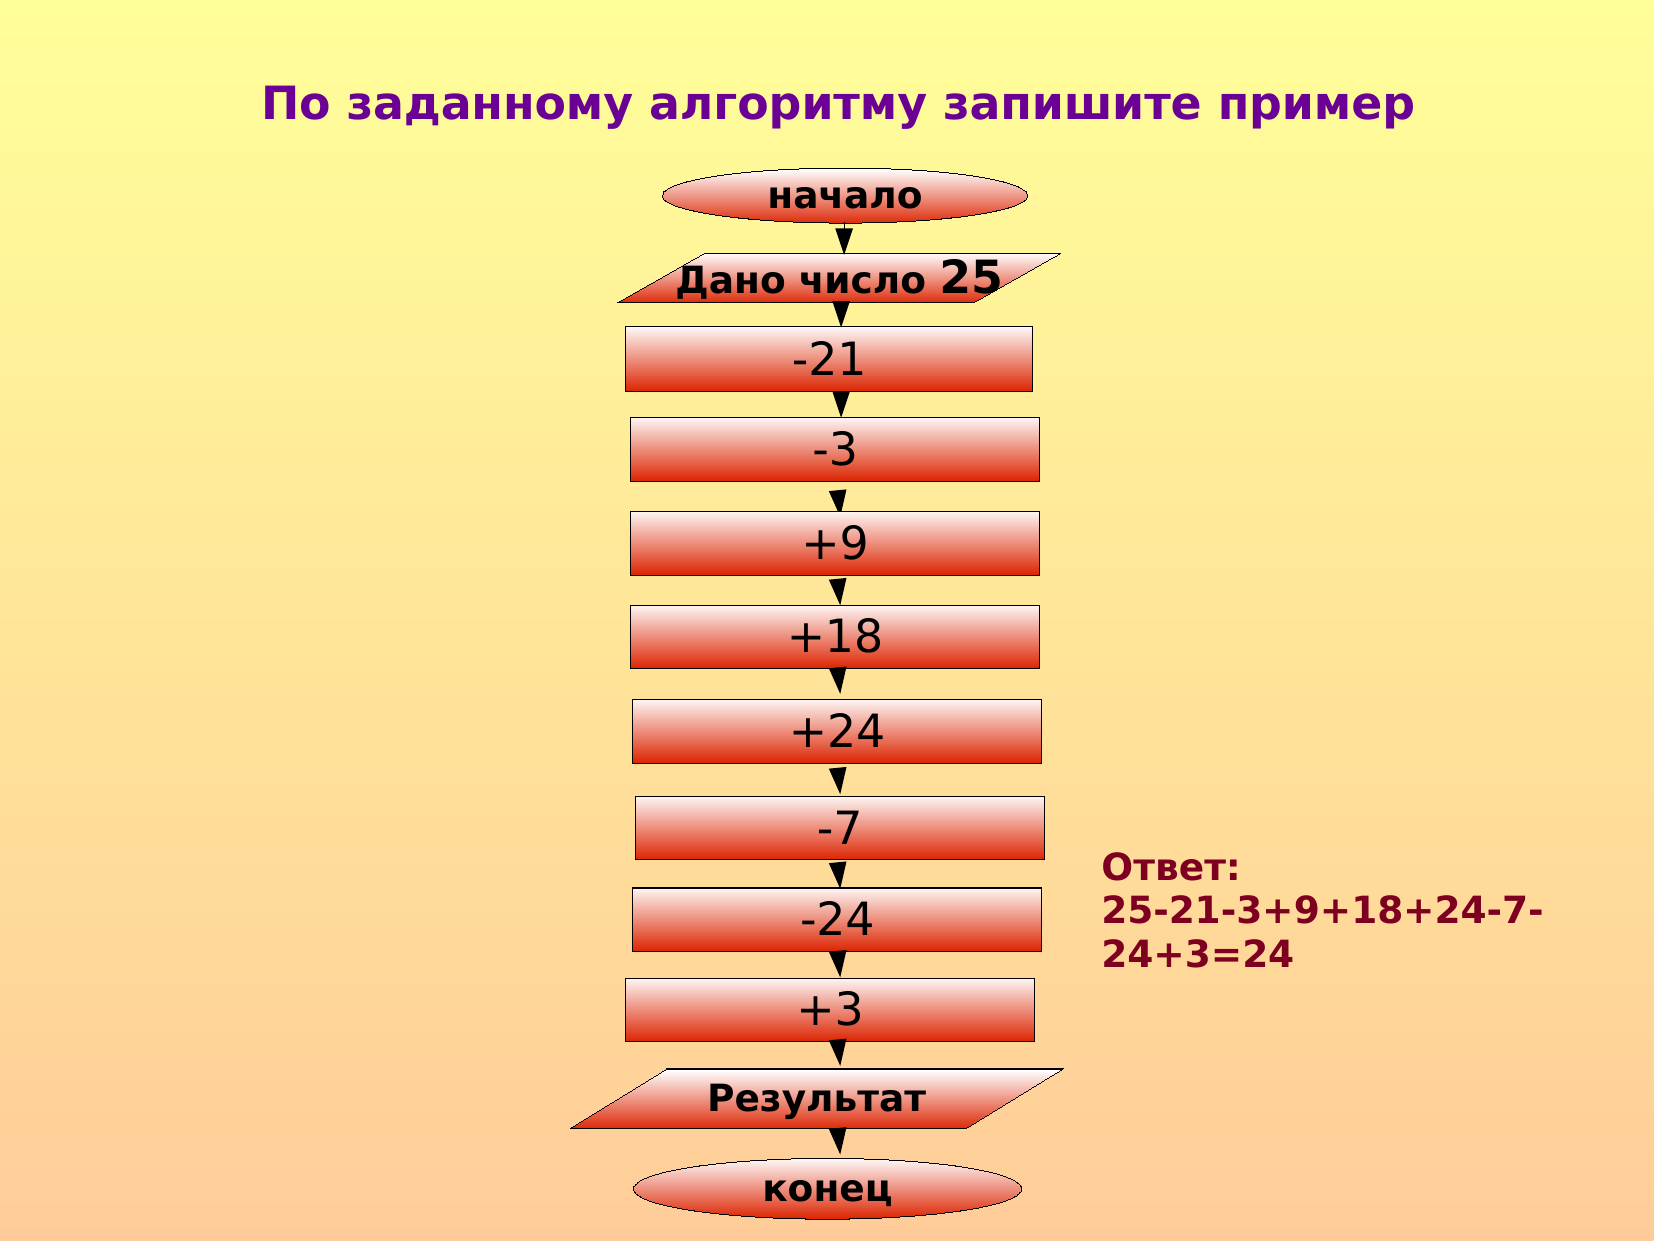

# По заданному алгоритму запишите пример
начало
Дано число 25
-21
-3
+9
+18
+24
-7
Ответ:
25-21-3+9+18+24-7-24+3=24
-24
+3
Результат
конец